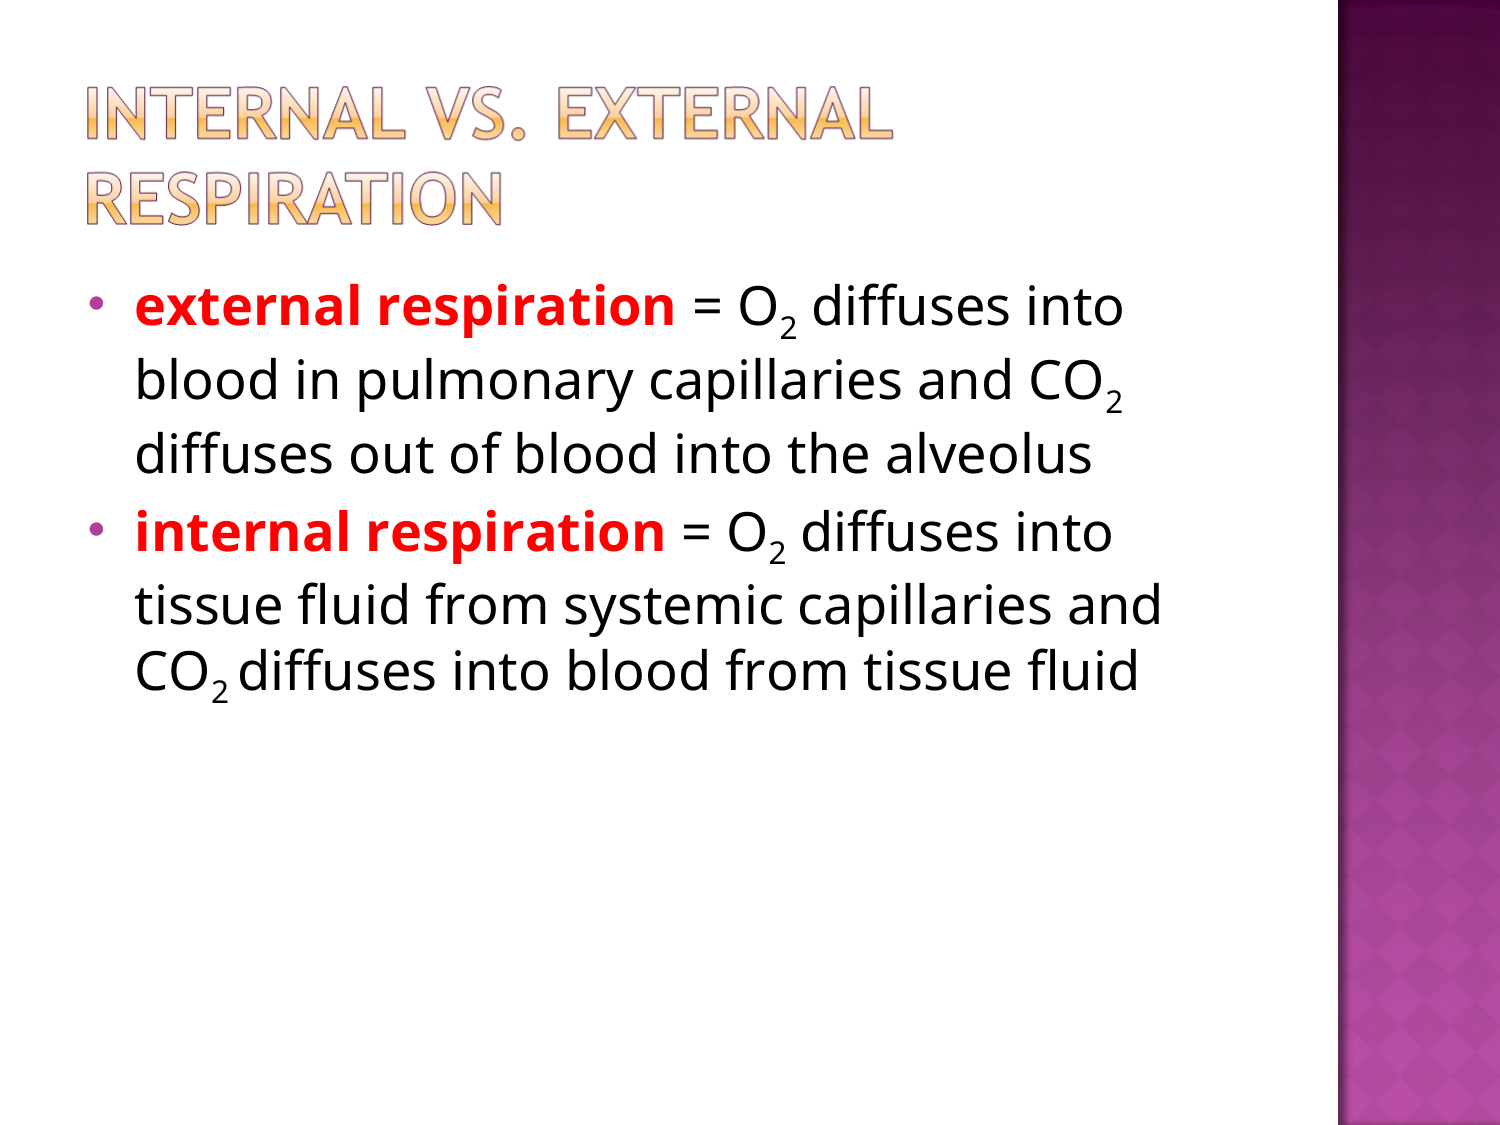

# external respiration = O2 diffuses into blood in pulmonary capillaries and CO2 diffuses out of blood into the alveolus
internal respiration = O2 diffuses into tissue fluid from systemic capillaries and CO2 diffuses into blood from tissue fluid